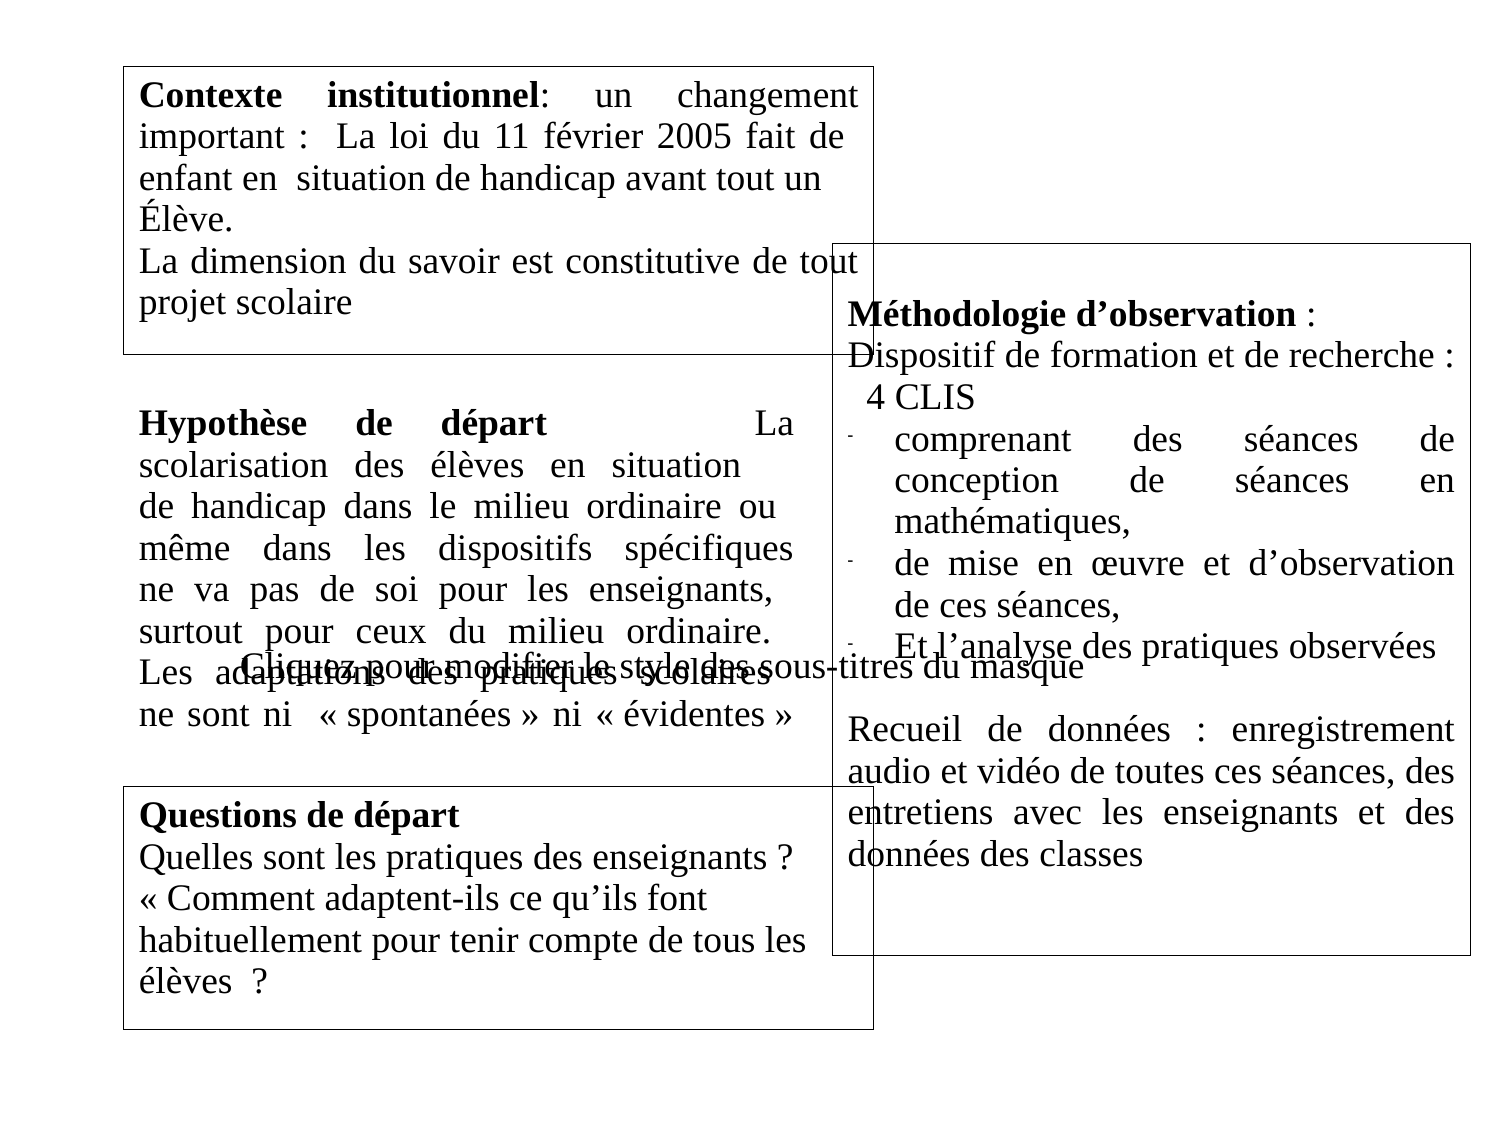

Contexte institutionnel: un changement important : La loi du 11 février 2005 fait de enfant en situation de handicap avant tout un
Élève.
La dimension du savoir est constitutive de tout projet scolaire
Méthodologie d’observation :
Dispositif de formation et de recherche : 4 CLIS
comprenant des séances de conception de séances en mathématiques,
de mise en œuvre et d’observation de ces séances,
Et l’analyse des pratiques observées
Recueil de données : enregistrement audio et vidéo de toutes ces séances, des entretiens avec les enseignants et des données des classes
# Hypothèse de départ		 La scolarisation des élèves en situation de handicap dans le milieu ordinaire ou même dans les dispositifs spécifiques ne va pas de soi pour les enseignants, surtout pour ceux du milieu ordinaire. Les adaptations des pratiques scolaires ne sont ni « spontanées » ni « évidentes »
Questions de départ
Quelles sont les pratiques des enseignants ?
« Comment adaptent-ils ce qu’ils font
habituellement pour tenir compte de tous les
élèves ?